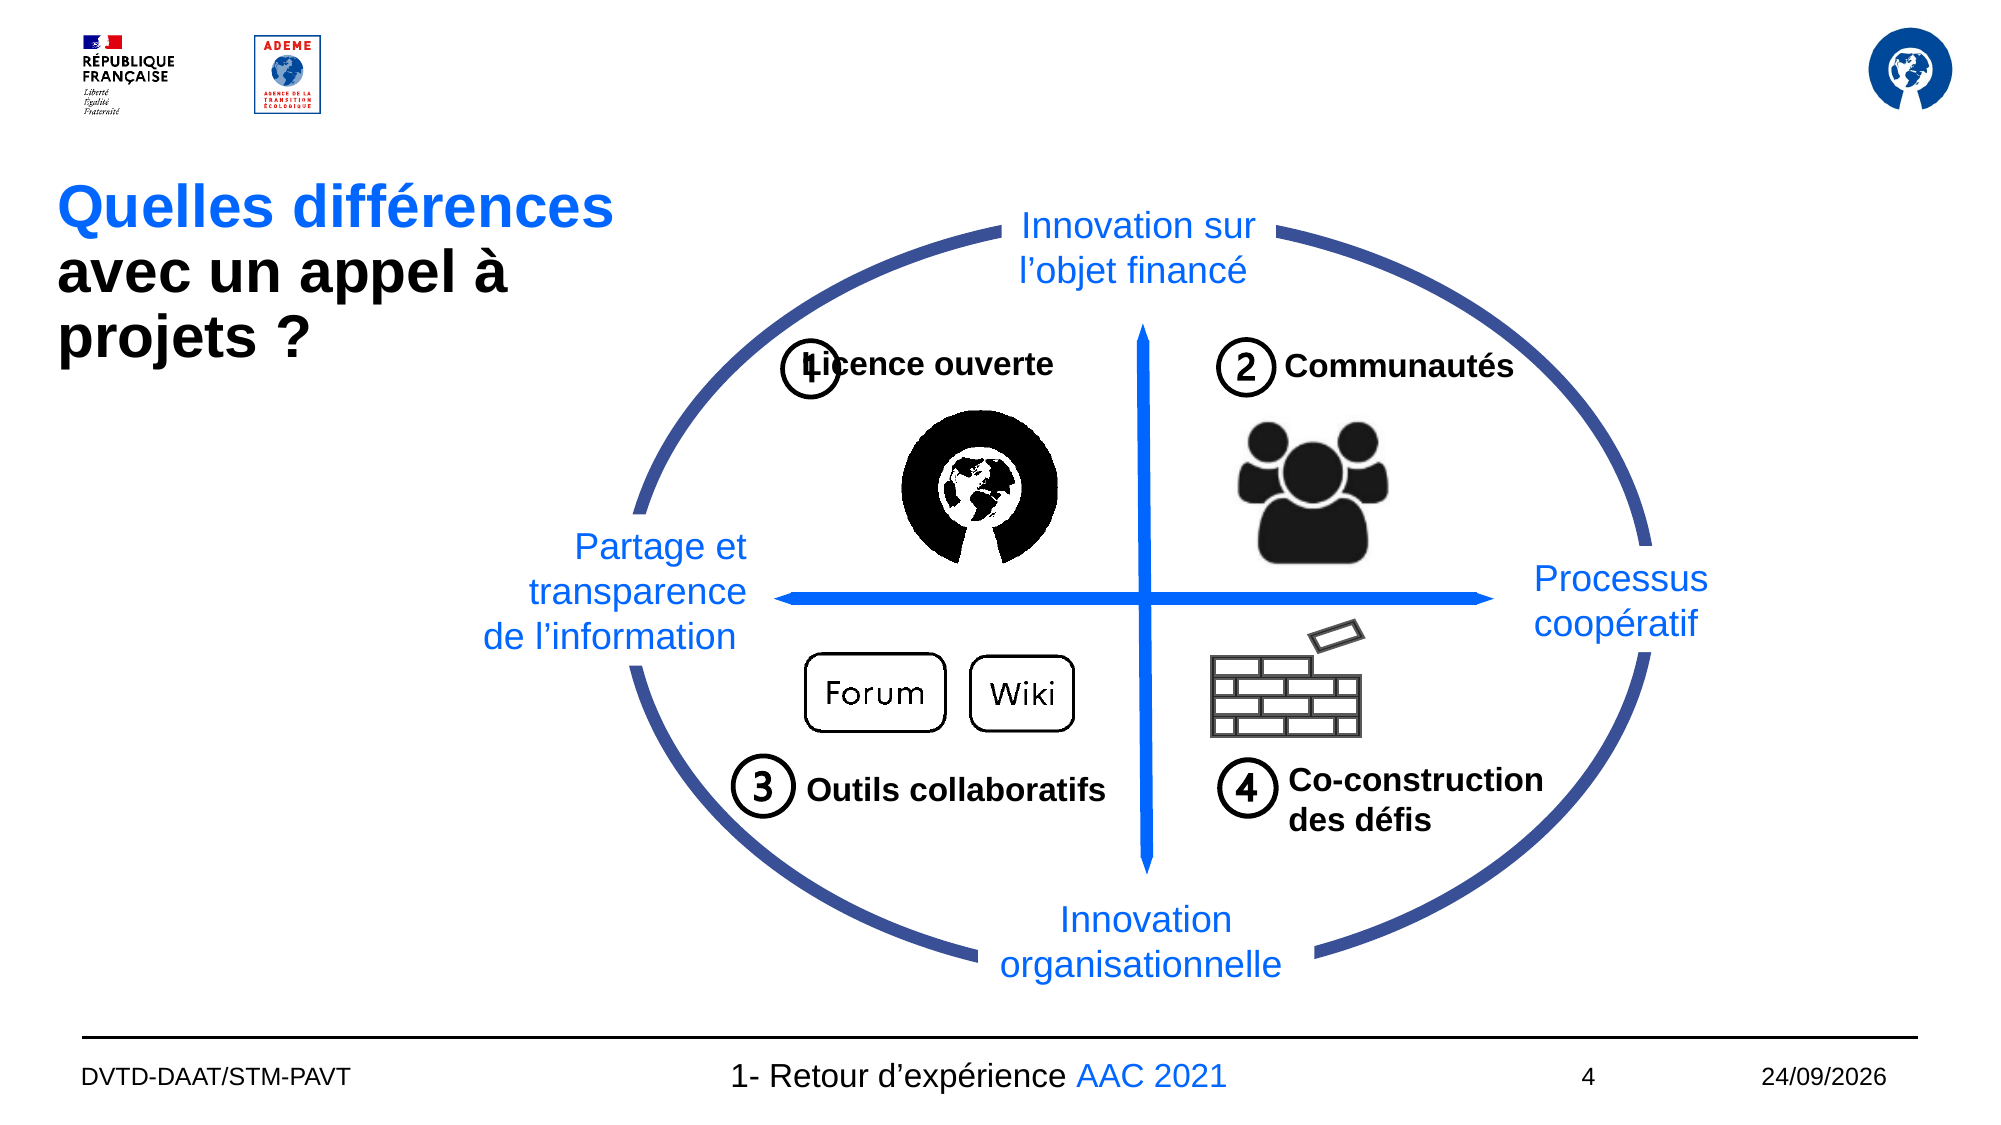

# Quelles différences avec un appel à projets ?
Innovation sur l’objet financé
Communautés
Licence ouverte
Partage et transparence de l’information
Processus coopératif
Co-construction des défis
Outils collaboratifs
Innovation organisationnelle
DVTD-DAAT/STM-PAVT
1- Retour d’expérience AAC 2021